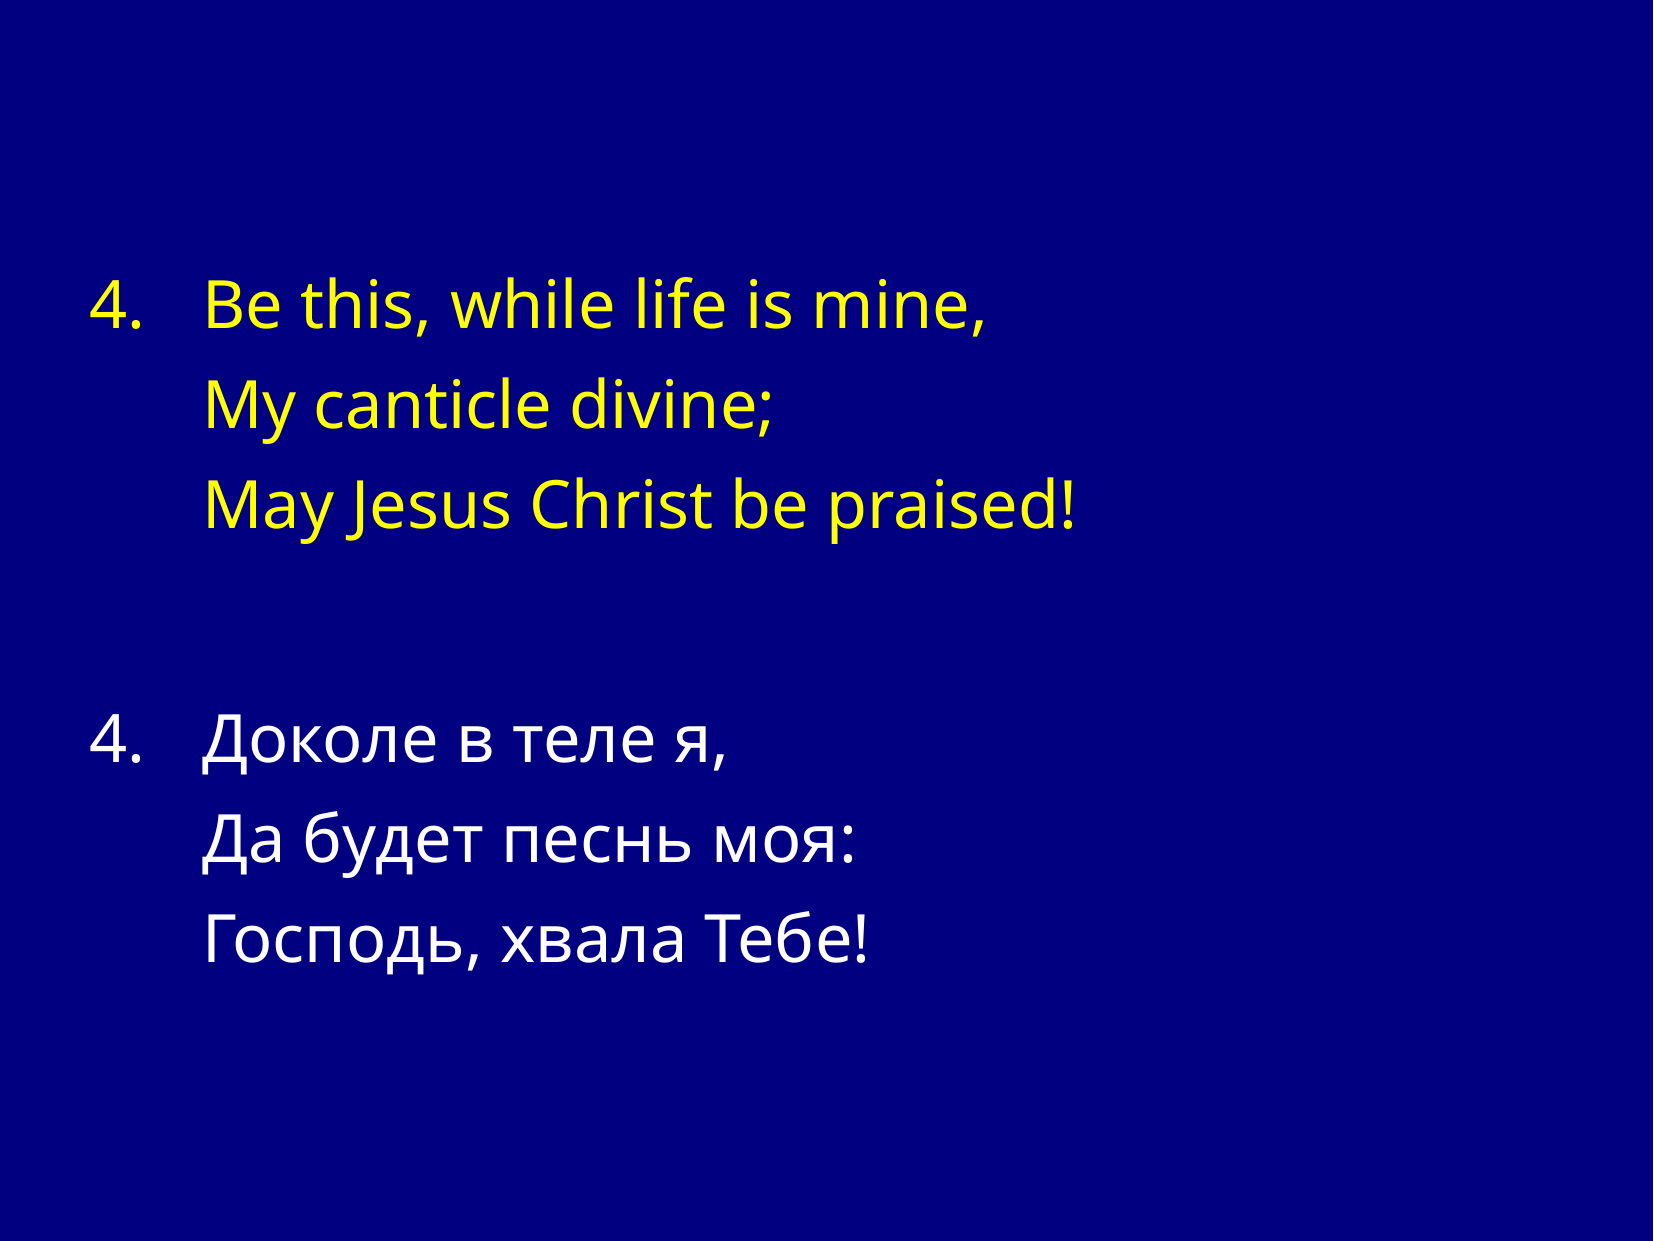

4.	Be this, while life is mine,
	My canticle divine;
	May Jesus Christ be praised!
4.	Доколе в теле я,
	Да будет песнь моя:
	Господь, хвала Тебе!